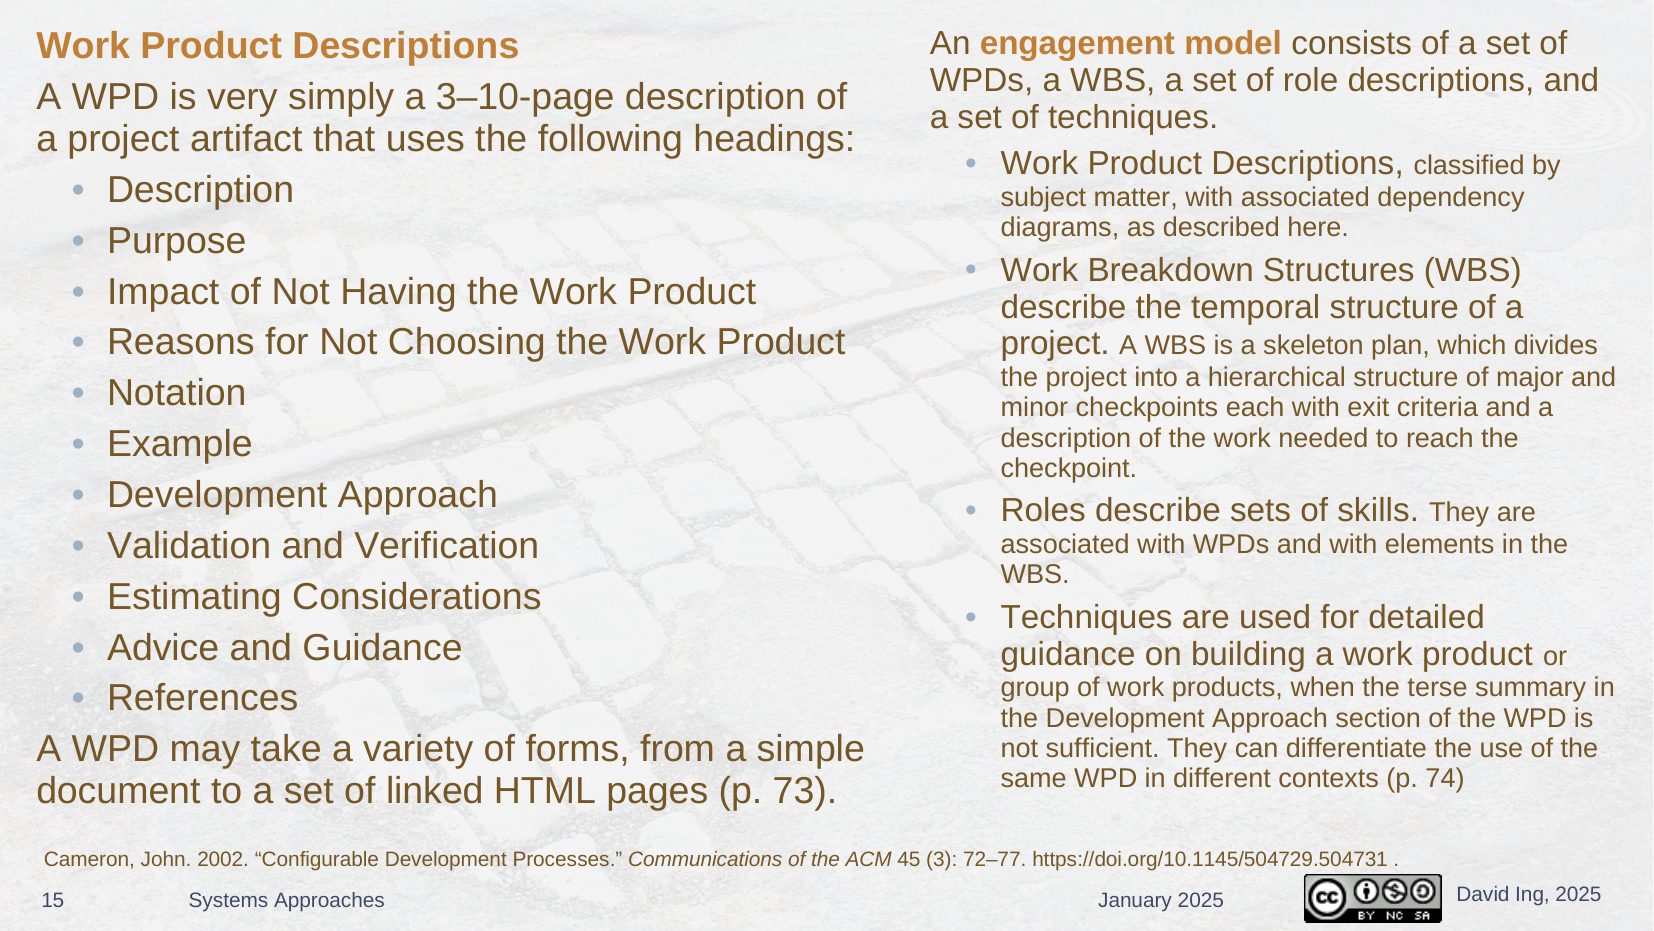

Work Product Descriptions
A WPD is very simply a 3–10-page description of a project artifact that uses the following headings:
Description
Purpose
Impact of Not Having the Work Product
Reasons for Not Choosing the Work Product
Notation
Example
Development Approach
Validation and Verification
Estimating Considerations
Advice and Guidance
References
A WPD may take a variety of forms, from a simple document to a set of linked HTML pages (p. 73).
An engagement model consists of a set of WPDs, a WBS, a set of role descriptions, and a set of techniques.
Work Product Descriptions, classified by subject matter, with associated dependency diagrams, as described here.
Work Breakdown Structures (WBS) describe the temporal structure of a project. A WBS is a skeleton plan, which divides the project into a hierarchical structure of major and minor checkpoints each with exit criteria and a description of the work needed to reach the checkpoint.
Roles describe sets of skills. They are associated with WPDs and with elements in the WBS.
Techniques are used for detailed guidance on building a work product or group of work products, when the terse summary in the Development Approach section of the WPD is not sufficient. They can differentiate the use of the same WPD in different contexts (p. 74)
Cameron, John. 2002. “Configurable Development Processes.” Communications of the ACM 45 (3): 72–77. https://doi.org/10.1145/504729.504731 .
Systems Approaches
January 2025